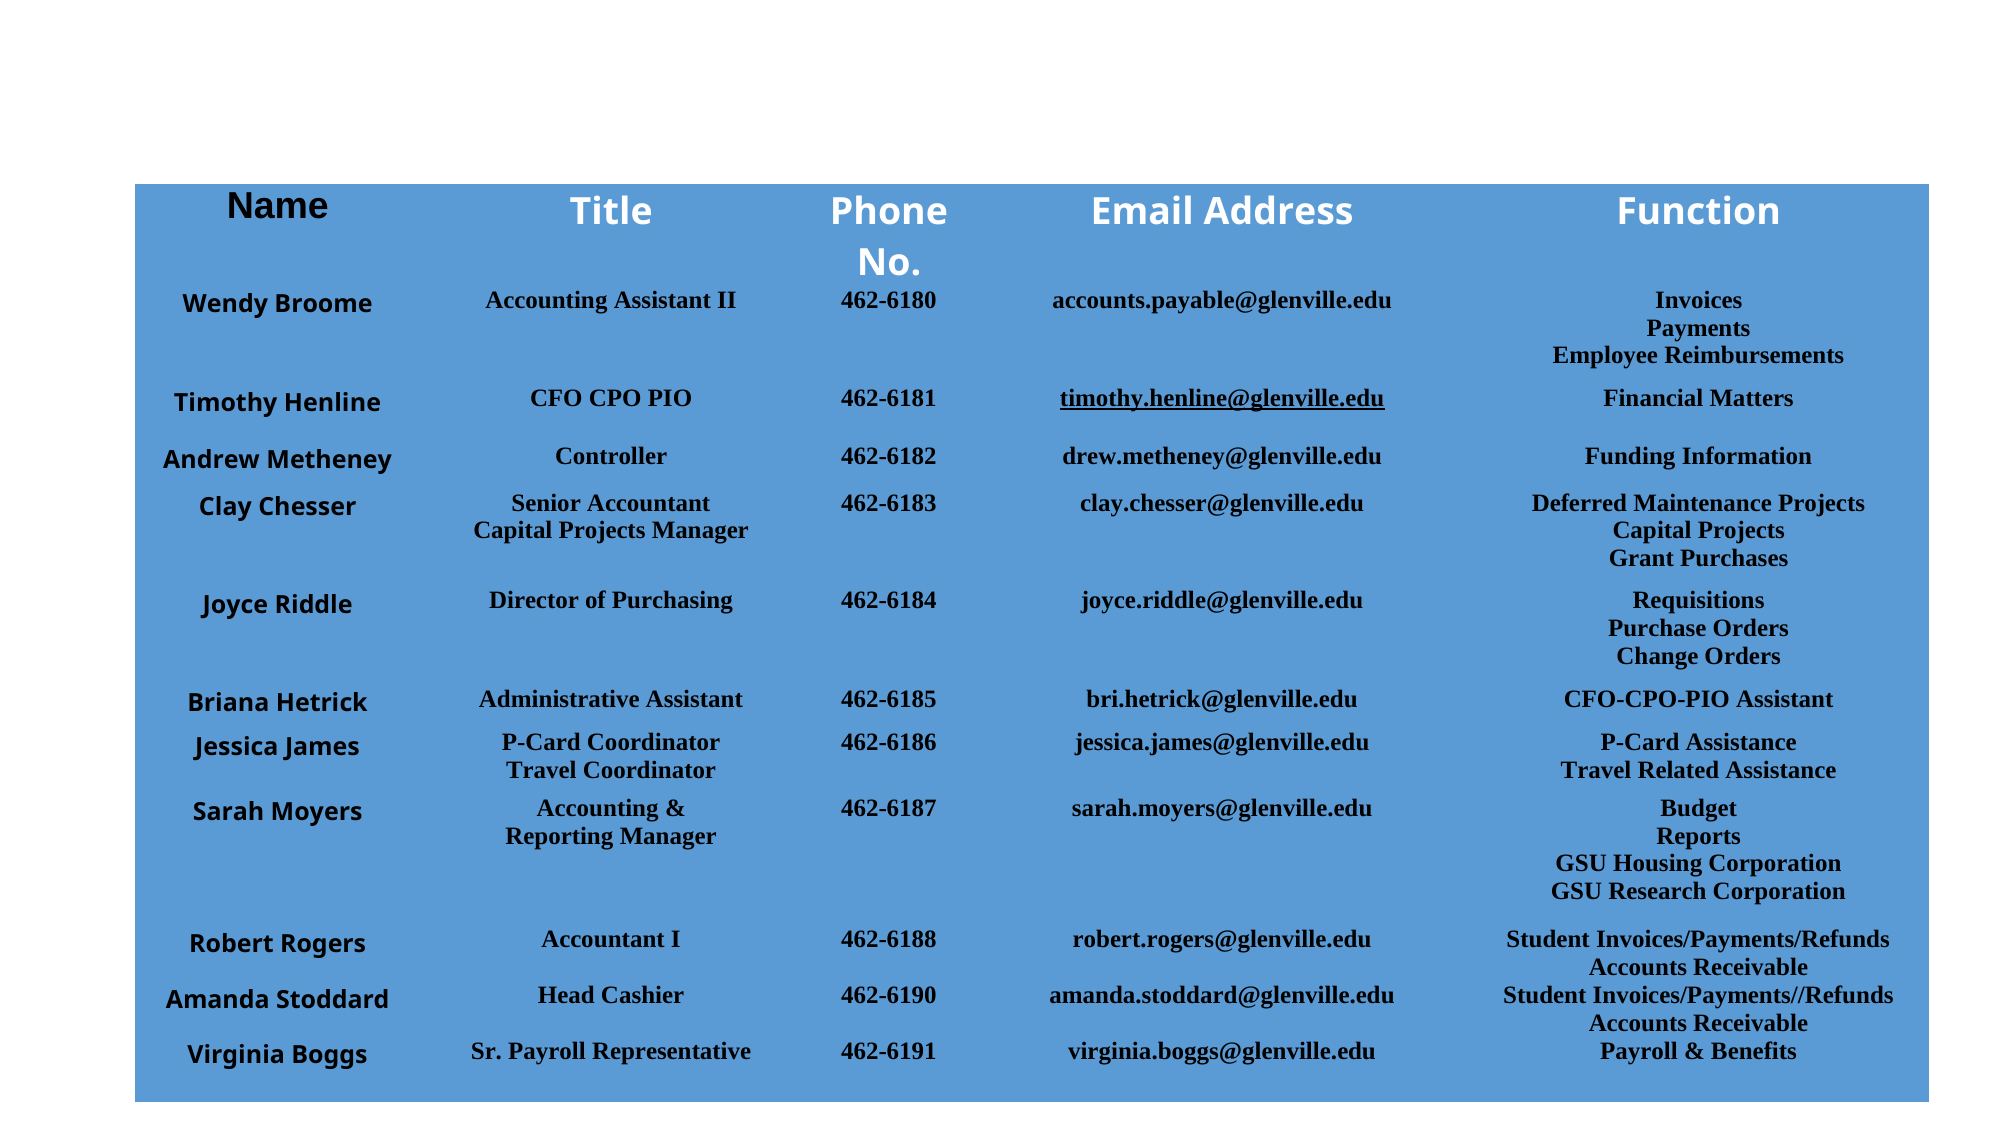

# Contact Infromation
| Name | Title | Phone No. | Email Address | Function |
| --- | --- | --- | --- | --- |
| Wendy Broome | Accounting Assistant II | 462-6180 | accounts.payable@glenville.edu | Invoices Payments Employee Reimbursements |
| Timothy Henline | CFO CPO PIO | 462-6181 | timothy.henline@glenville.edu | Financial Matters |
| Andrew Metheney | Controller | 462-6182 | drew.metheney@glenville.edu | Funding Information |
| Clay Chesser | Senior Accountant Capital Projects Manager | 462-6183 | clay.chesser@glenville.edu | Deferred Maintenance Projects Capital Projects Grant Purchases |
| Joyce Riddle | Director of Purchasing | 462-6184 | joyce.riddle@glenville.edu | Requisitions Purchase Orders Change Orders |
| Briana Hetrick | Administrative Assistant | 462-6185 | bri.hetrick@glenville.edu | CFO-CPO-PIO Assistant |
| Jessica James | P-Card Coordinator Travel Coordinator | 462-6186 | jessica.james@glenville.edu | P-Card Assistance Travel Related Assistance |
| Sarah Moyers | Accounting & Reporting Manager | 462-6187 | sarah.moyers@glenville.edu | Budget Reports GSU Housing Corporation GSU Research Corporation |
| Robert Rogers | Accountant I | 462-6188 | robert.rogers@glenville.edu | Student Invoices/Payments/Refunds Accounts Receivable |
| Amanda Stoddard | Head Cashier | 462-6190 | amanda.stoddard@glenville.edu | Student Invoices/Payments//Refunds Accounts Receivable |
| Virginia Boggs | Sr. Payroll Representative | 462-6191 | virginia.boggs@glenville.edu | Payroll & Benefits |